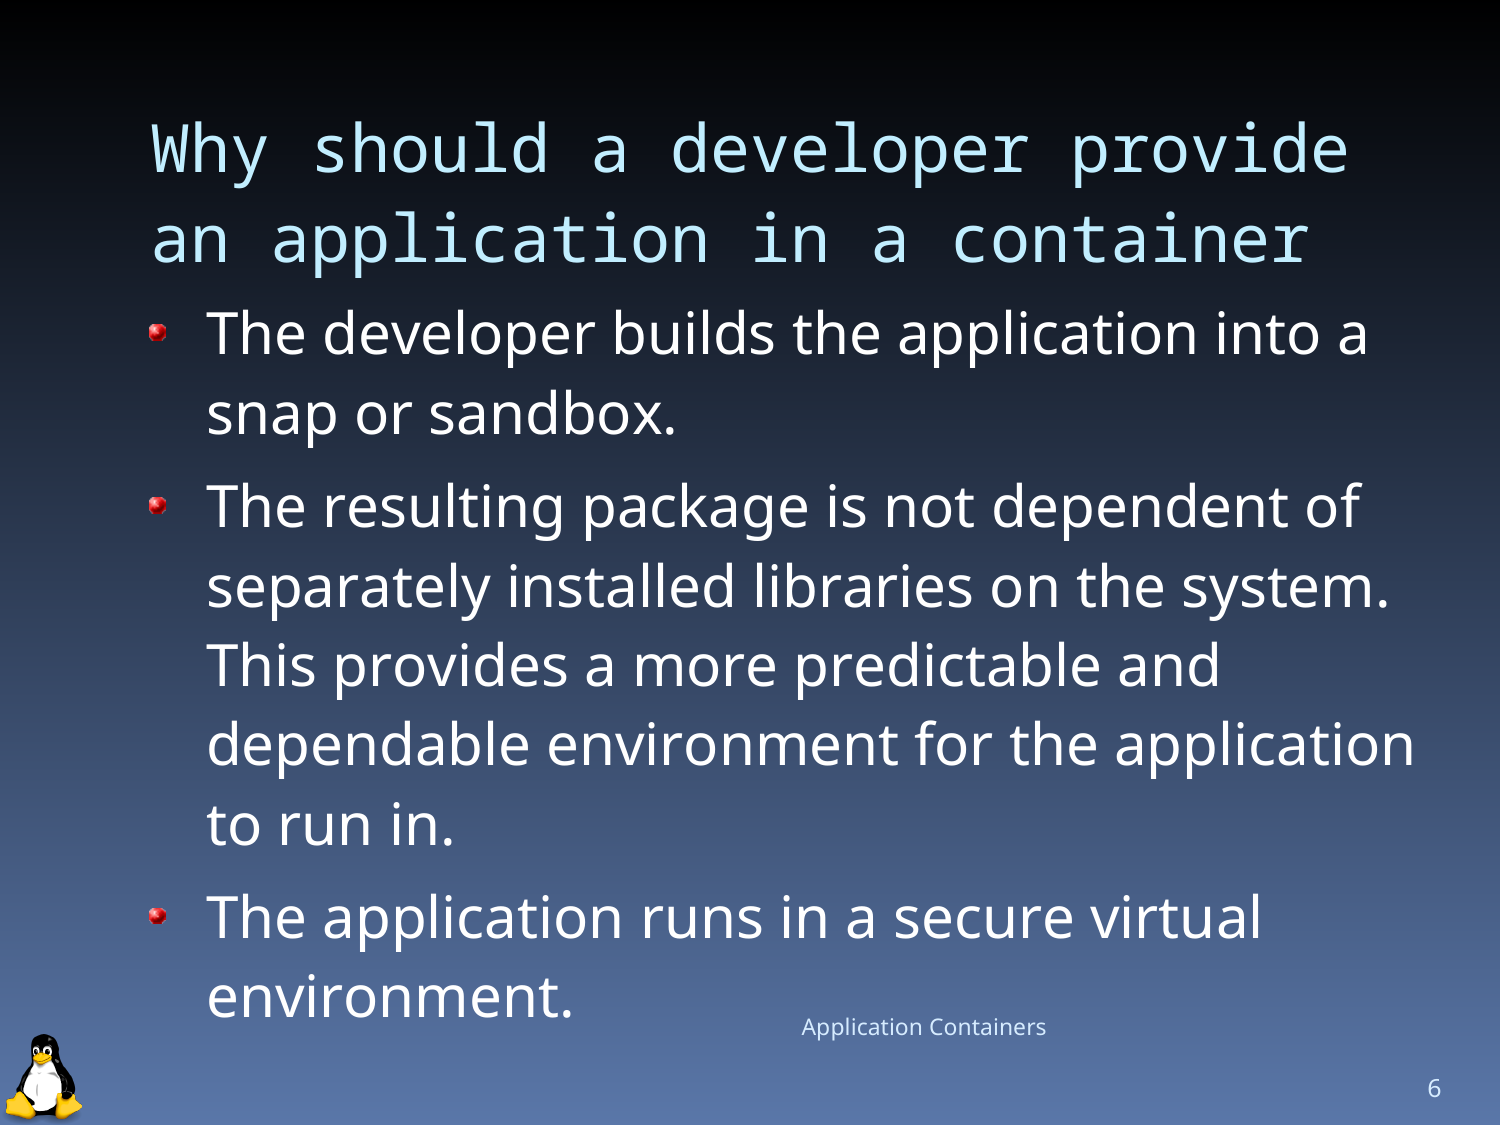

# Why should a developer provide an application in a container
The developer builds the application into a snap or sandbox.
The resulting package is not dependent of separately installed libraries on the system. This provides a more predictable and dependable environment for the application to run in.
The application runs in a secure virtual environment.
Application Containers
6